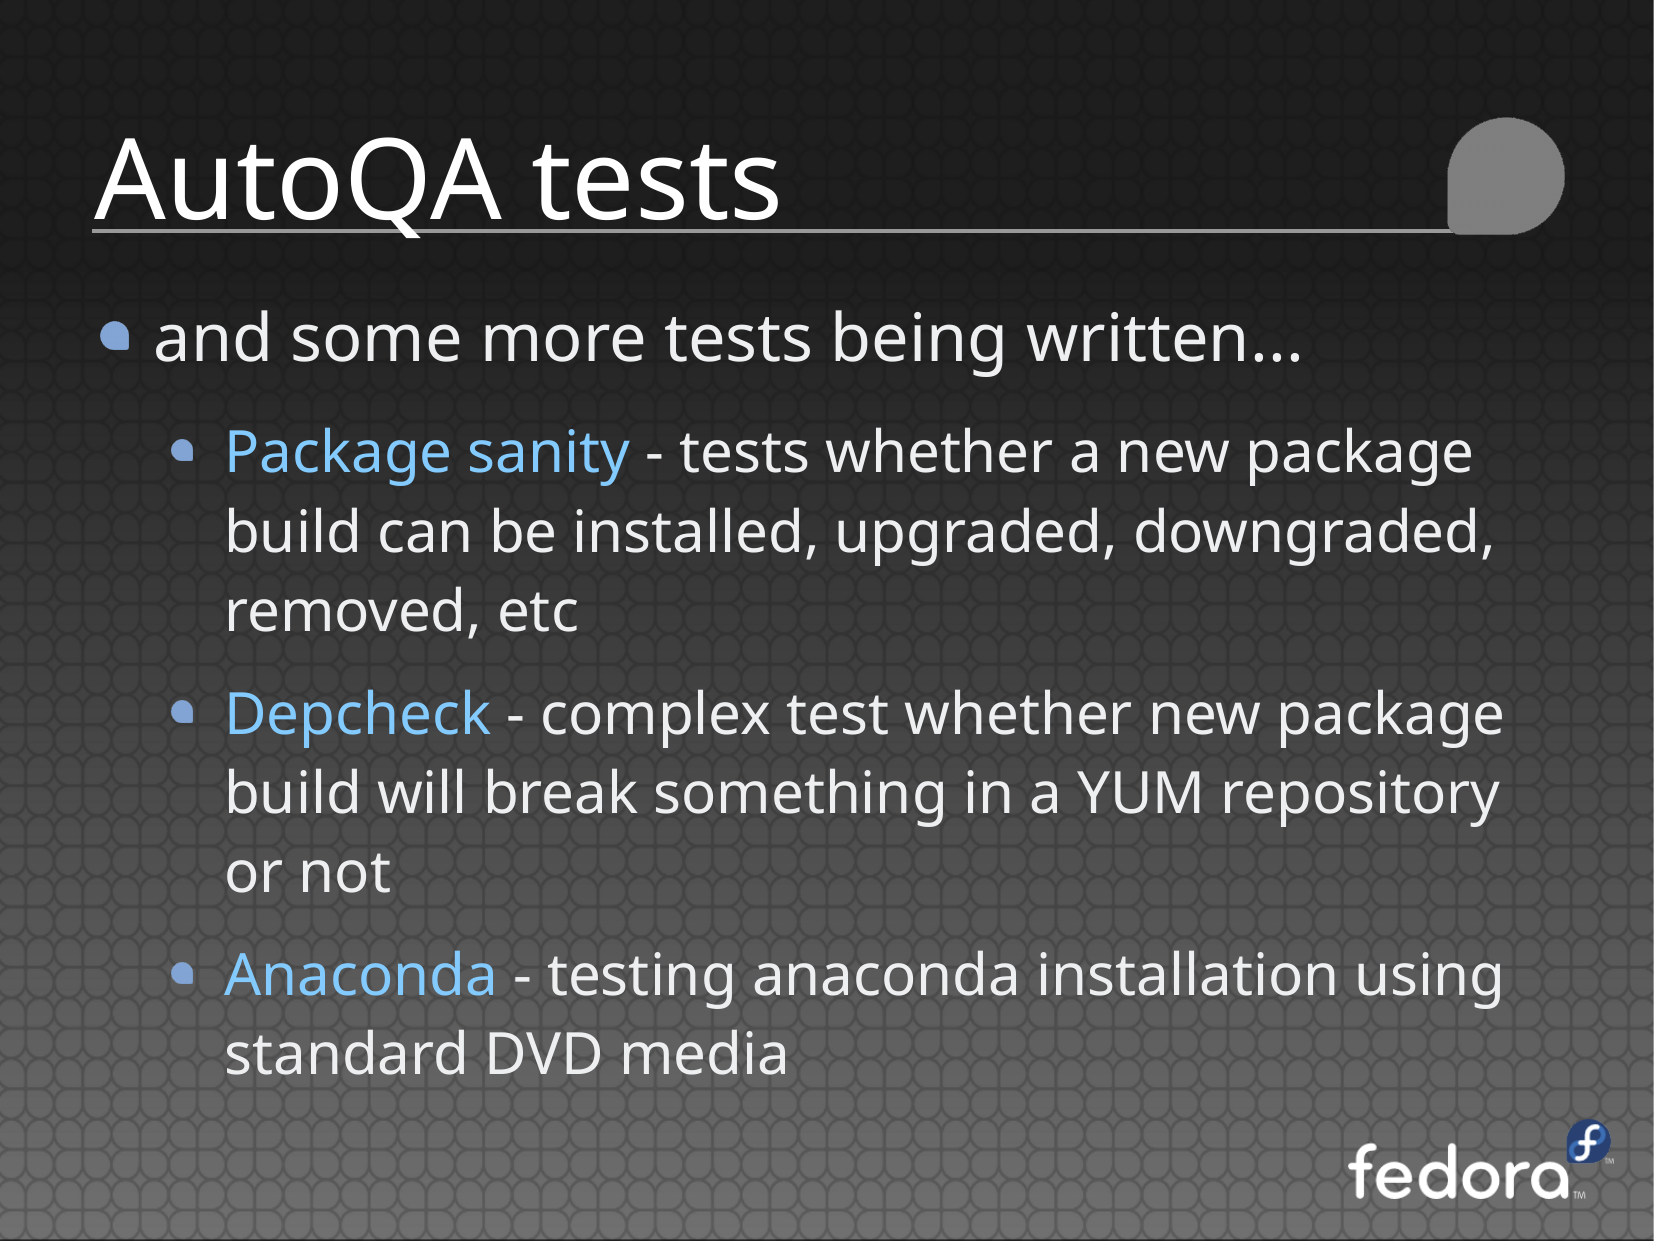

AutoQA tests
# and some more tests being written...
Package sanity - tests whether a new package build can be installed, upgraded, downgraded, removed, etc
Depcheck - complex test whether new package build will break something in a YUM repository or not
Anaconda - testing anaconda installation using standard DVD media